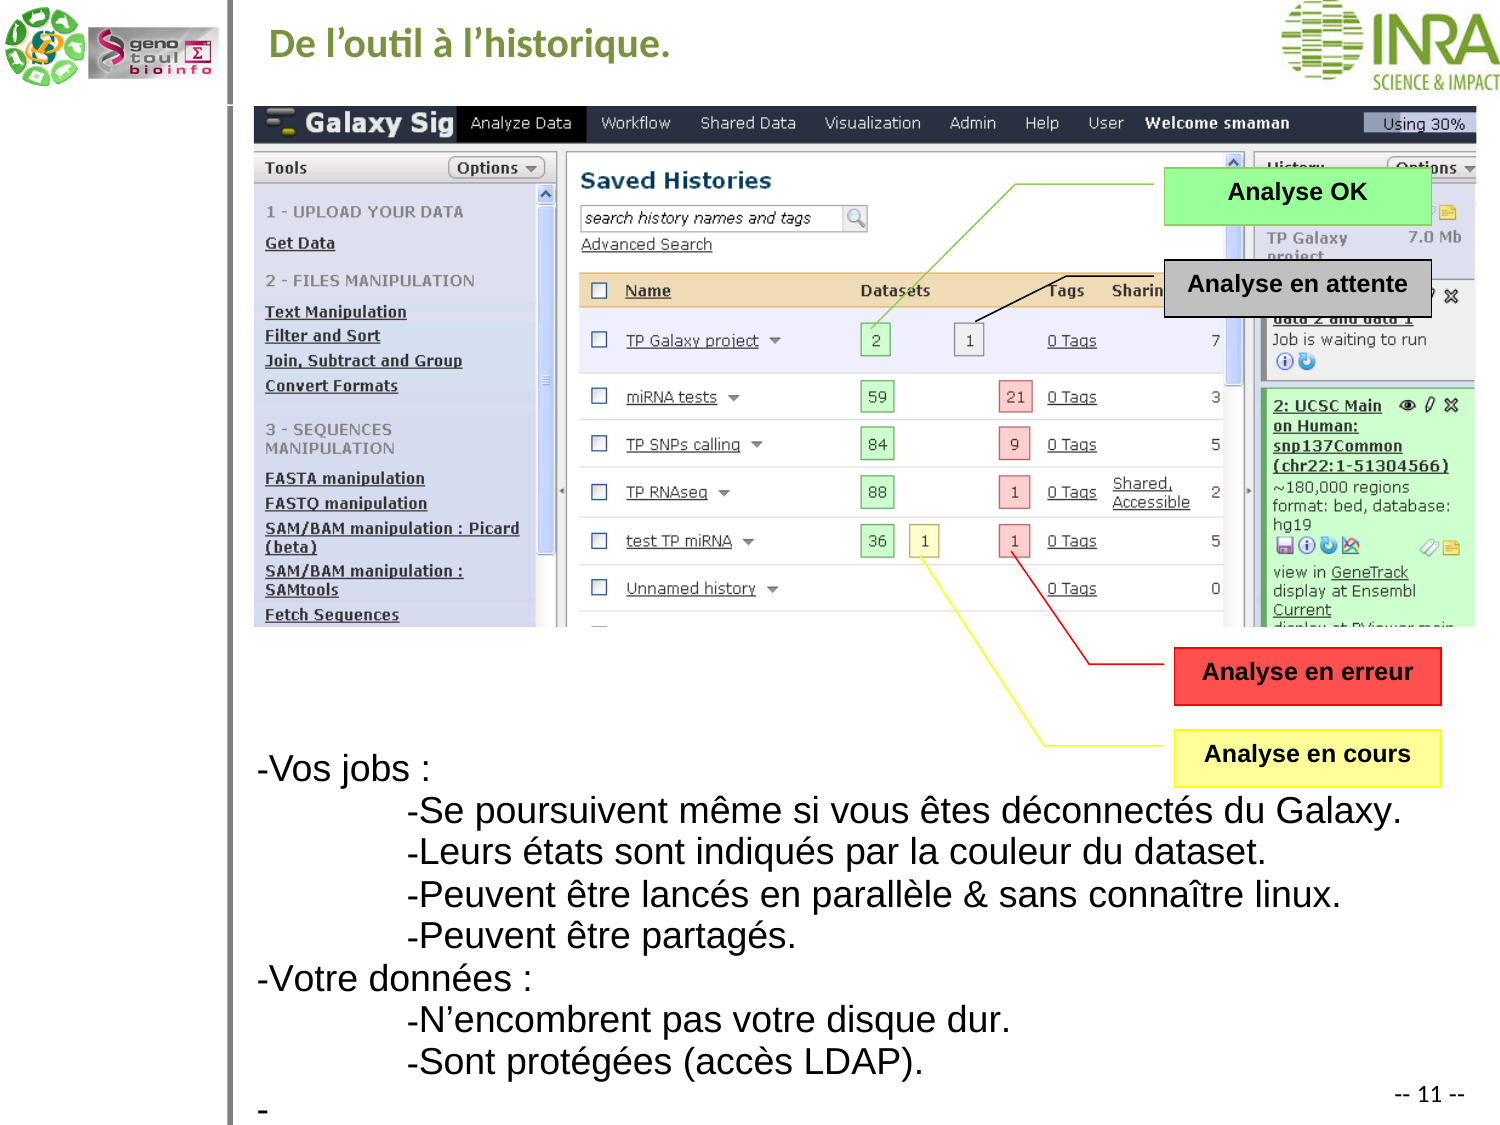

De l’outil à l’historique.
Analyse OK
Analyse en attente
Analyse en erreur
Analyse en cours
Vos jobs :
Se poursuivent même si vous êtes déconnectés du Galaxy.
Leurs états sont indiqués par la couleur du dataset.
Peuvent être lancés en parallèle & sans connaître linux.
Peuvent être partagés.
Votre données :
N’encombrent pas votre disque dur.
Sont protégées (accès LDAP).